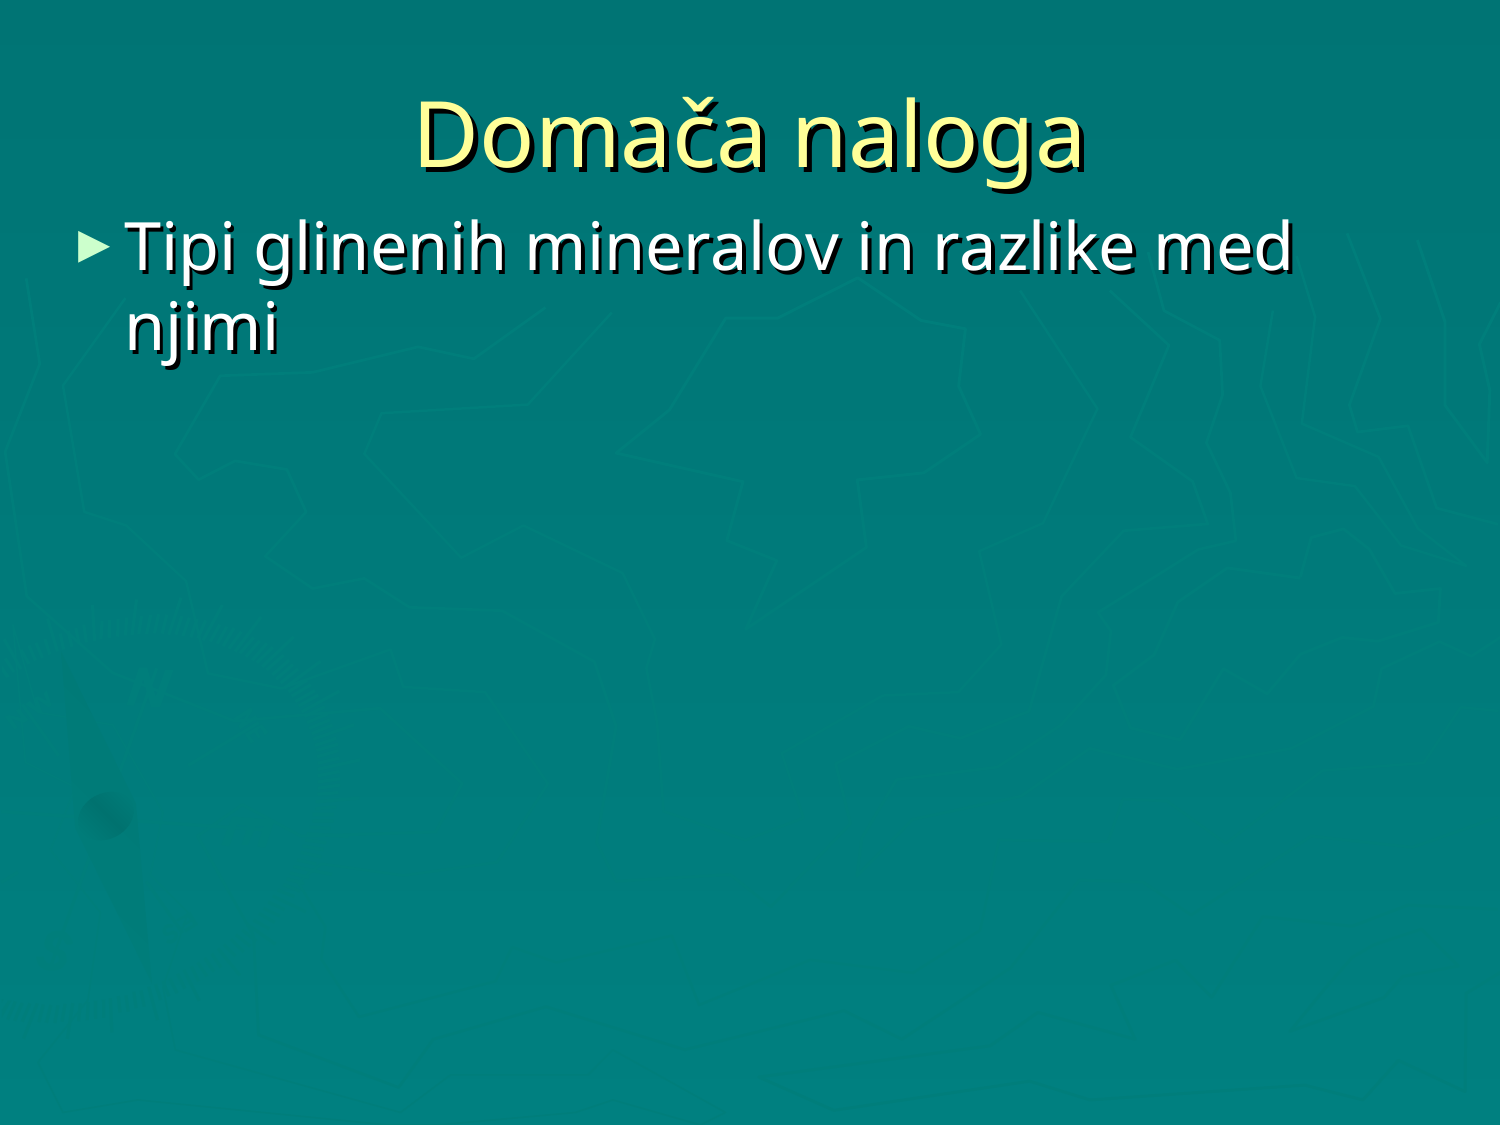

# Domača naloga
Tipi glinenih mineralov in razlike med njimi